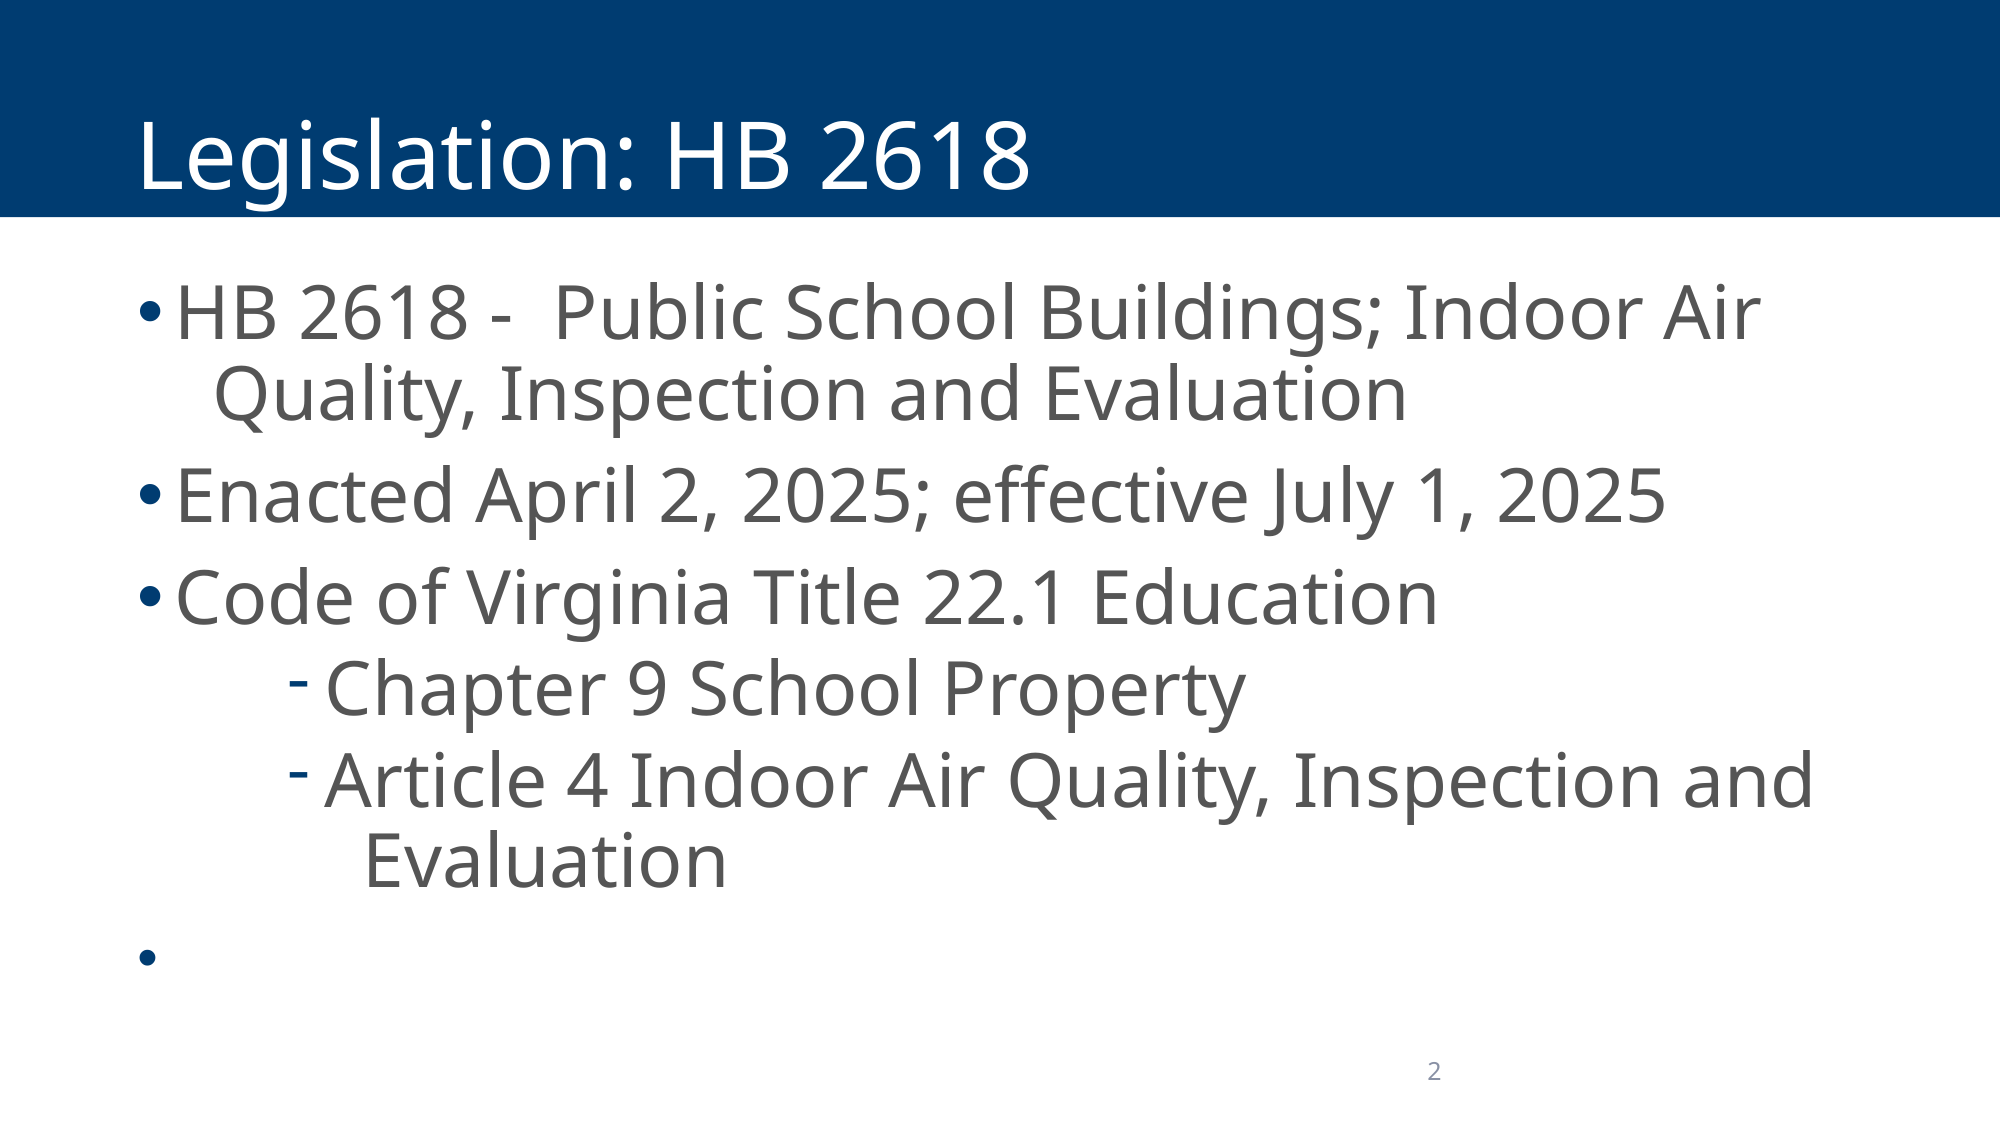

# Legislation: HB 2618
HB 2618 - Public School Buildings; Indoor Air Quality, Inspection and Evaluation
Enacted April 2, 2025; effective July 1, 2025
Code of Virginia Title 22.1 Education
Chapter 9 School Property
Article 4 Indoor Air Quality, Inspection and Evaluation